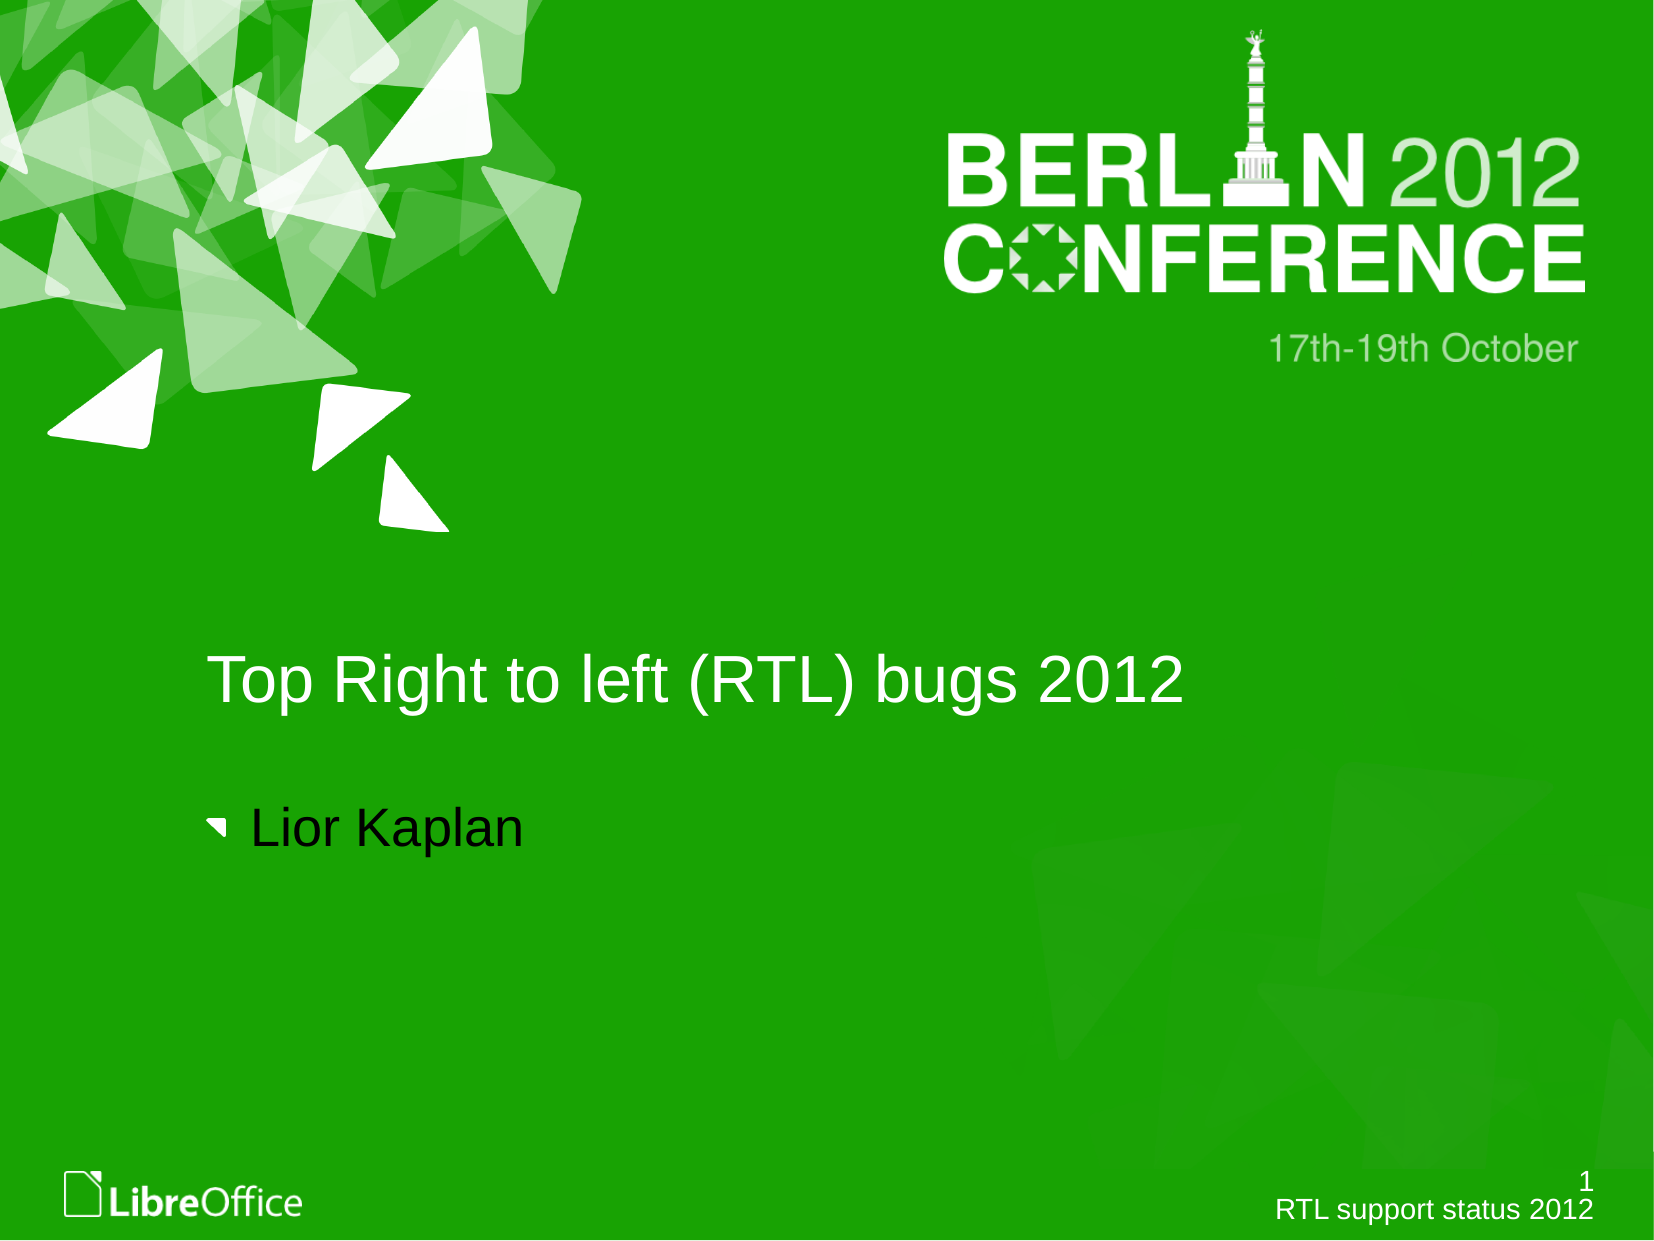

# Top Right to left (RTL) bugs 2012
Lior Kaplan
1
RTL support status 2012